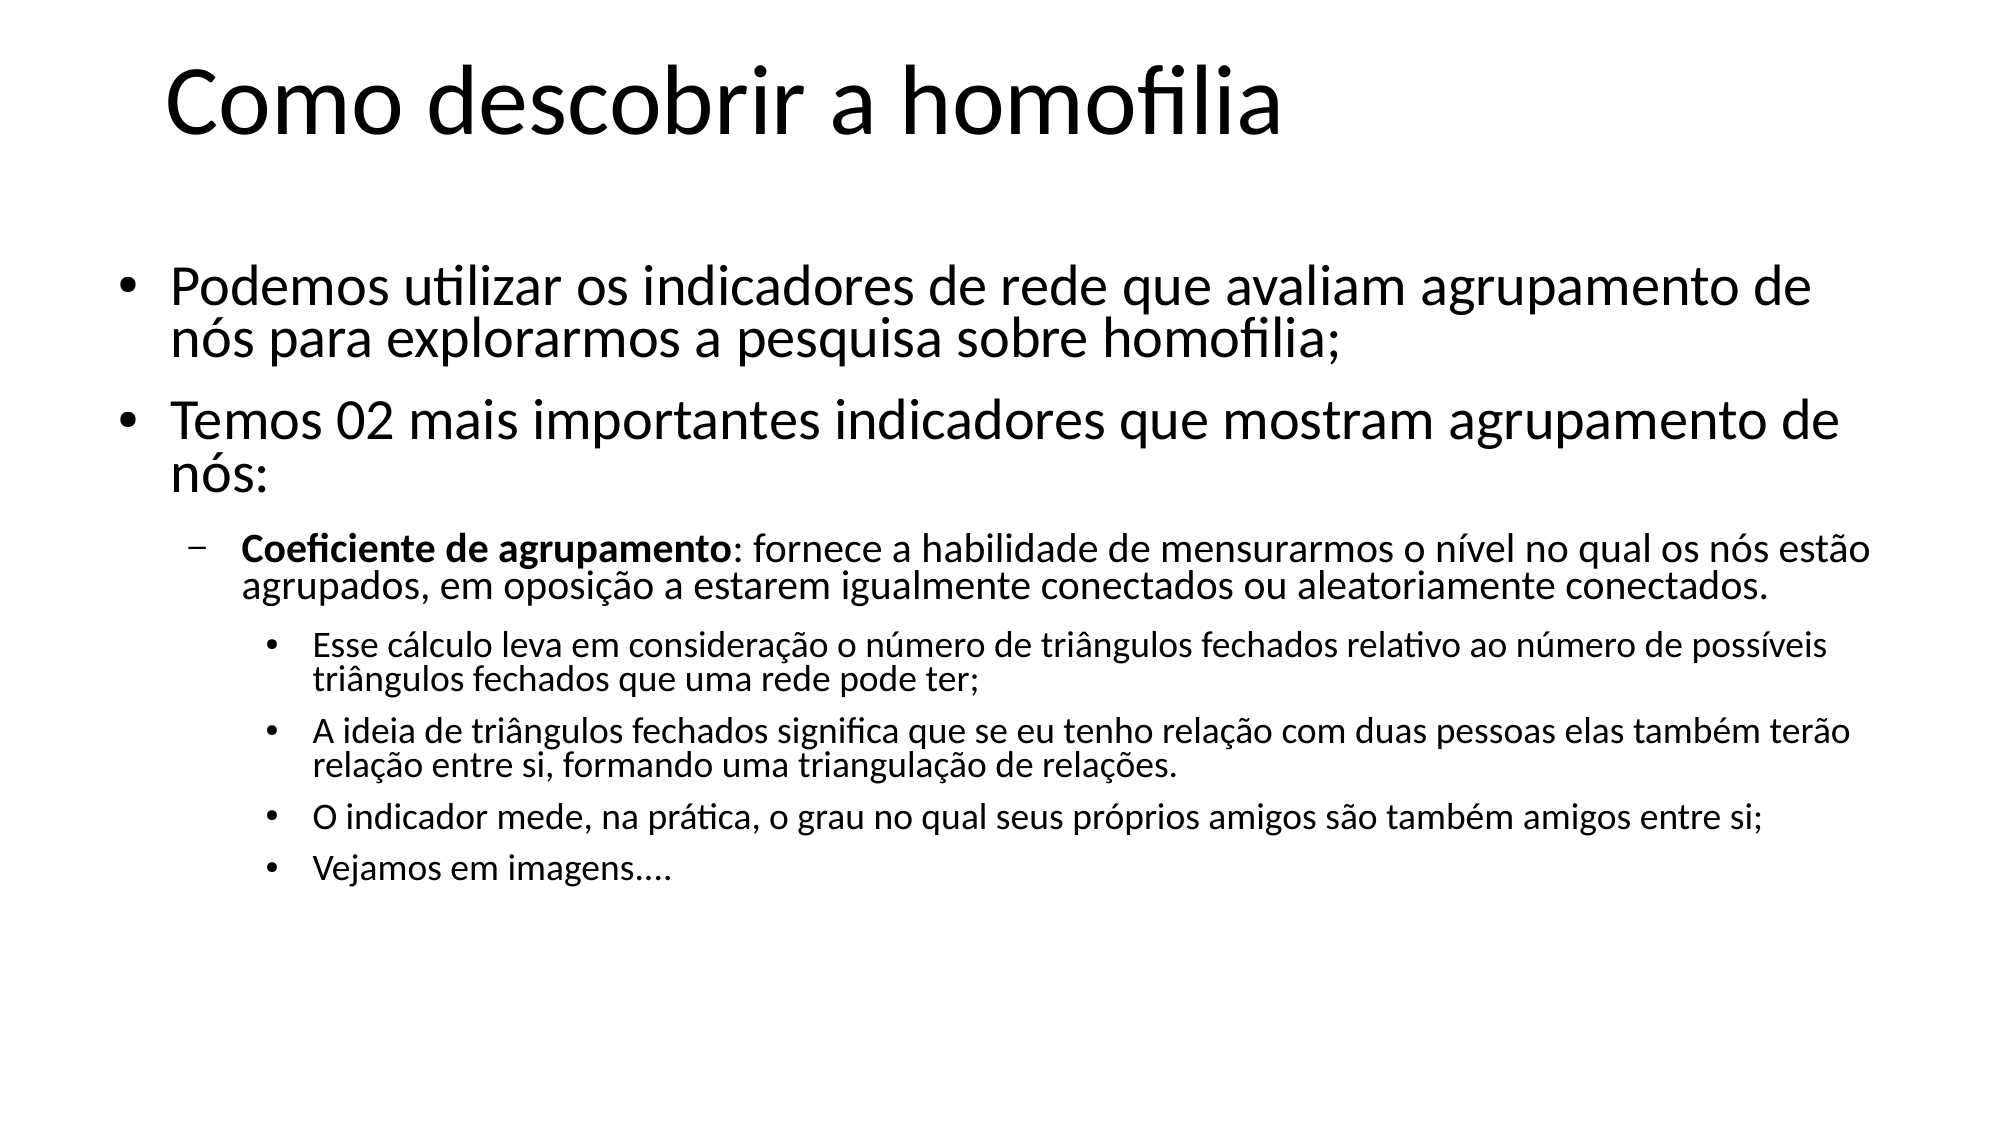

# Como descobrir a homofilia
Podemos utilizar os indicadores de rede que avaliam agrupamento de nós para explorarmos a pesquisa sobre homofilia;
Temos 02 mais importantes indicadores que mostram agrupamento de nós:
Coeficiente de agrupamento: fornece a habilidade de mensurarmos o nível no qual os nós estão agrupados, em oposição a estarem igualmente conectados ou aleatoriamente conectados.
Esse cálculo leva em consideração o número de triângulos fechados relativo ao número de possíveis triângulos fechados que uma rede pode ter;
A ideia de triângulos fechados significa que se eu tenho relação com duas pessoas elas também terão relação entre si, formando uma triangulação de relações.
O indicador mede, na prática, o grau no qual seus próprios amigos são também amigos entre si;
Vejamos em imagens....